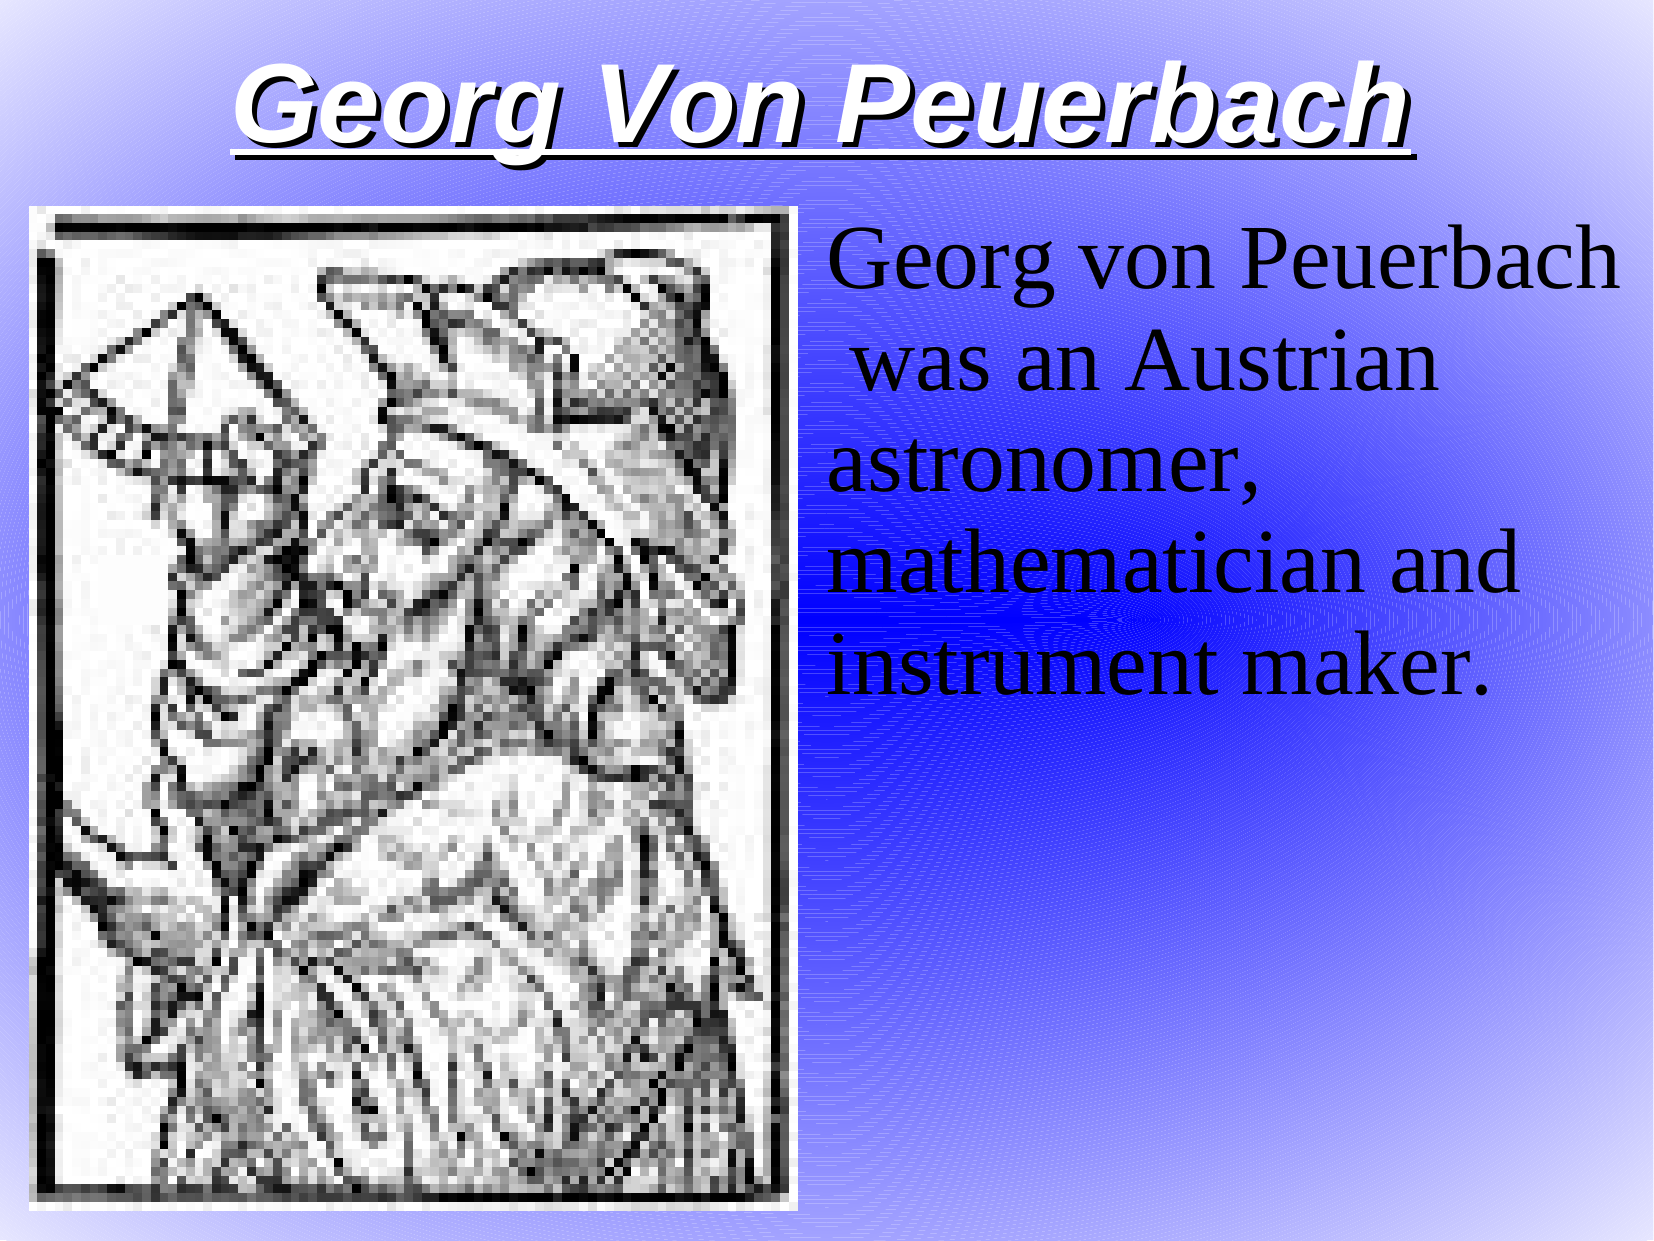

# Georg Von Peuerbach
Georg von Peuerbach was an Austrian astronomer, mathematician and instrument maker.